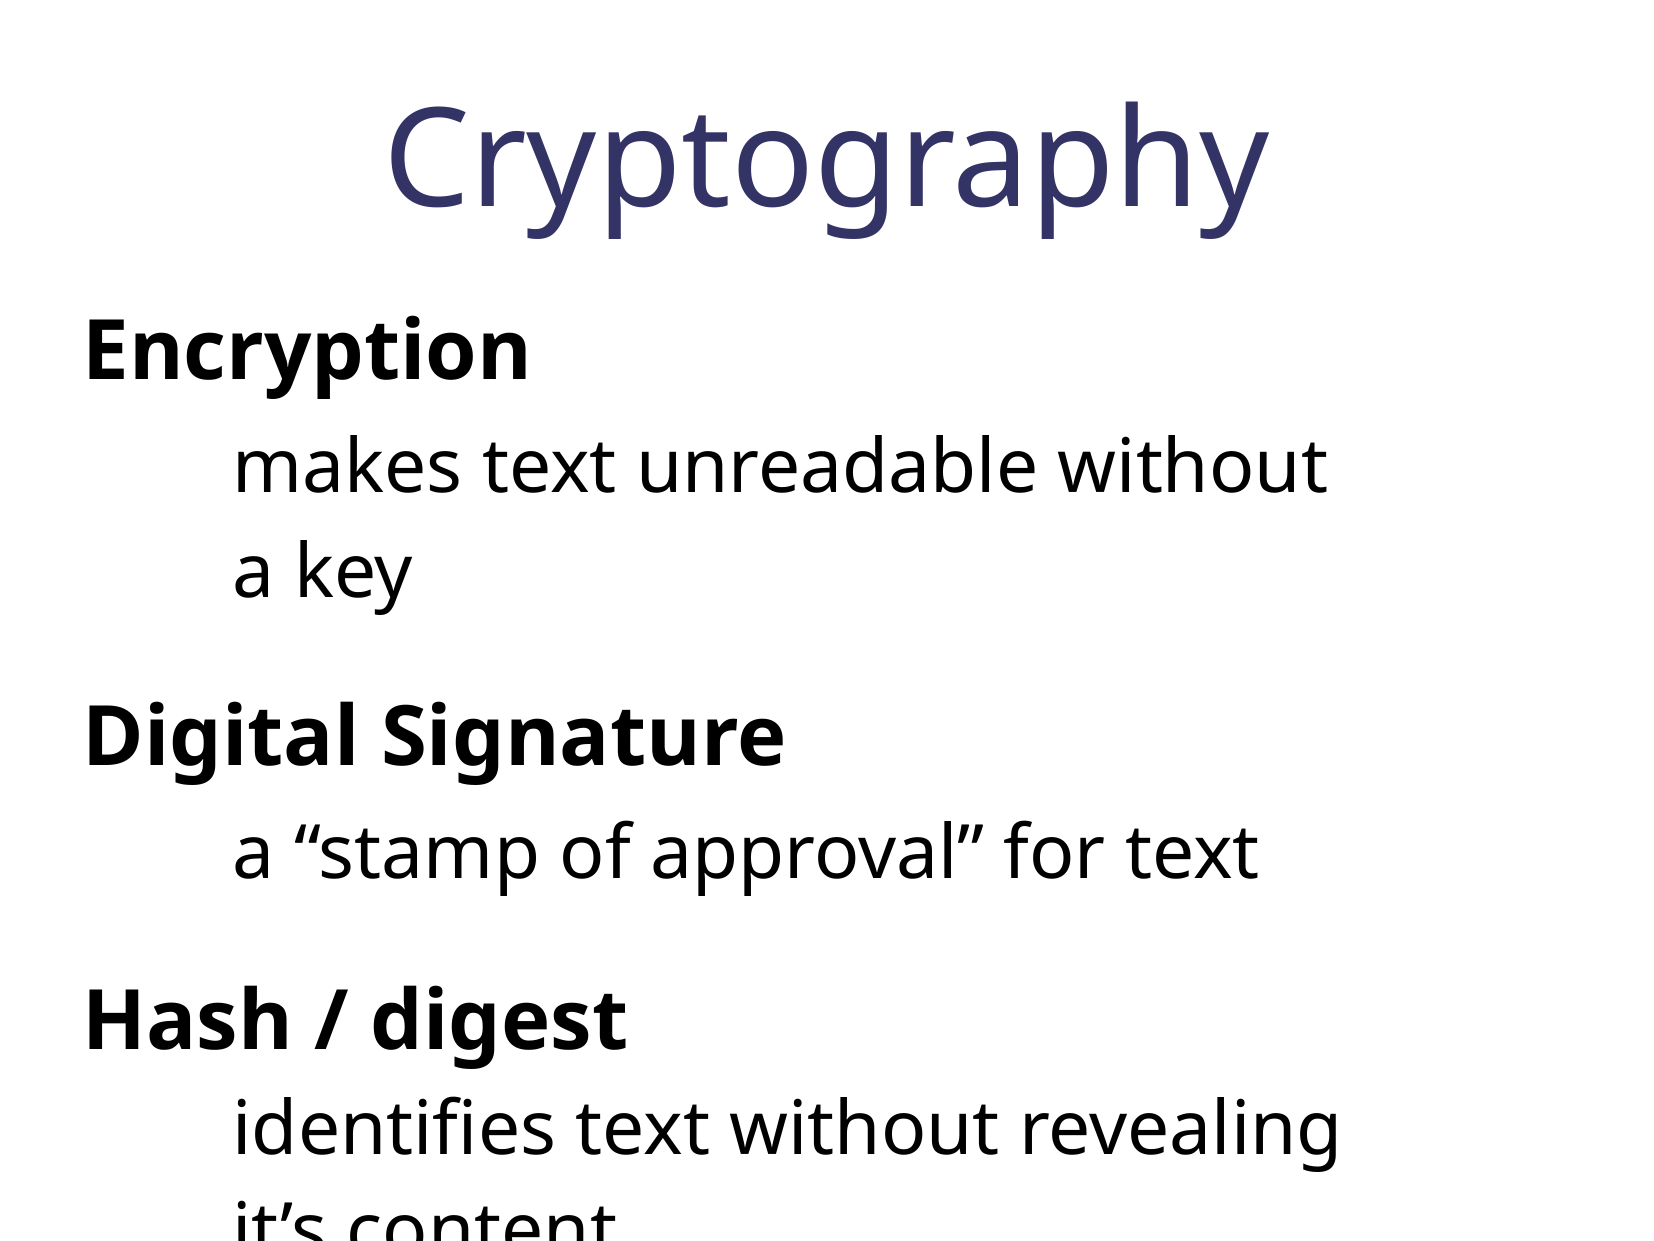

# Cryptography
Encryption
		makes text unreadable without
		a key
Digital Signature
		a “stamp of approval” for text
Hash / digest
		identifies text without revealing
		it’s content